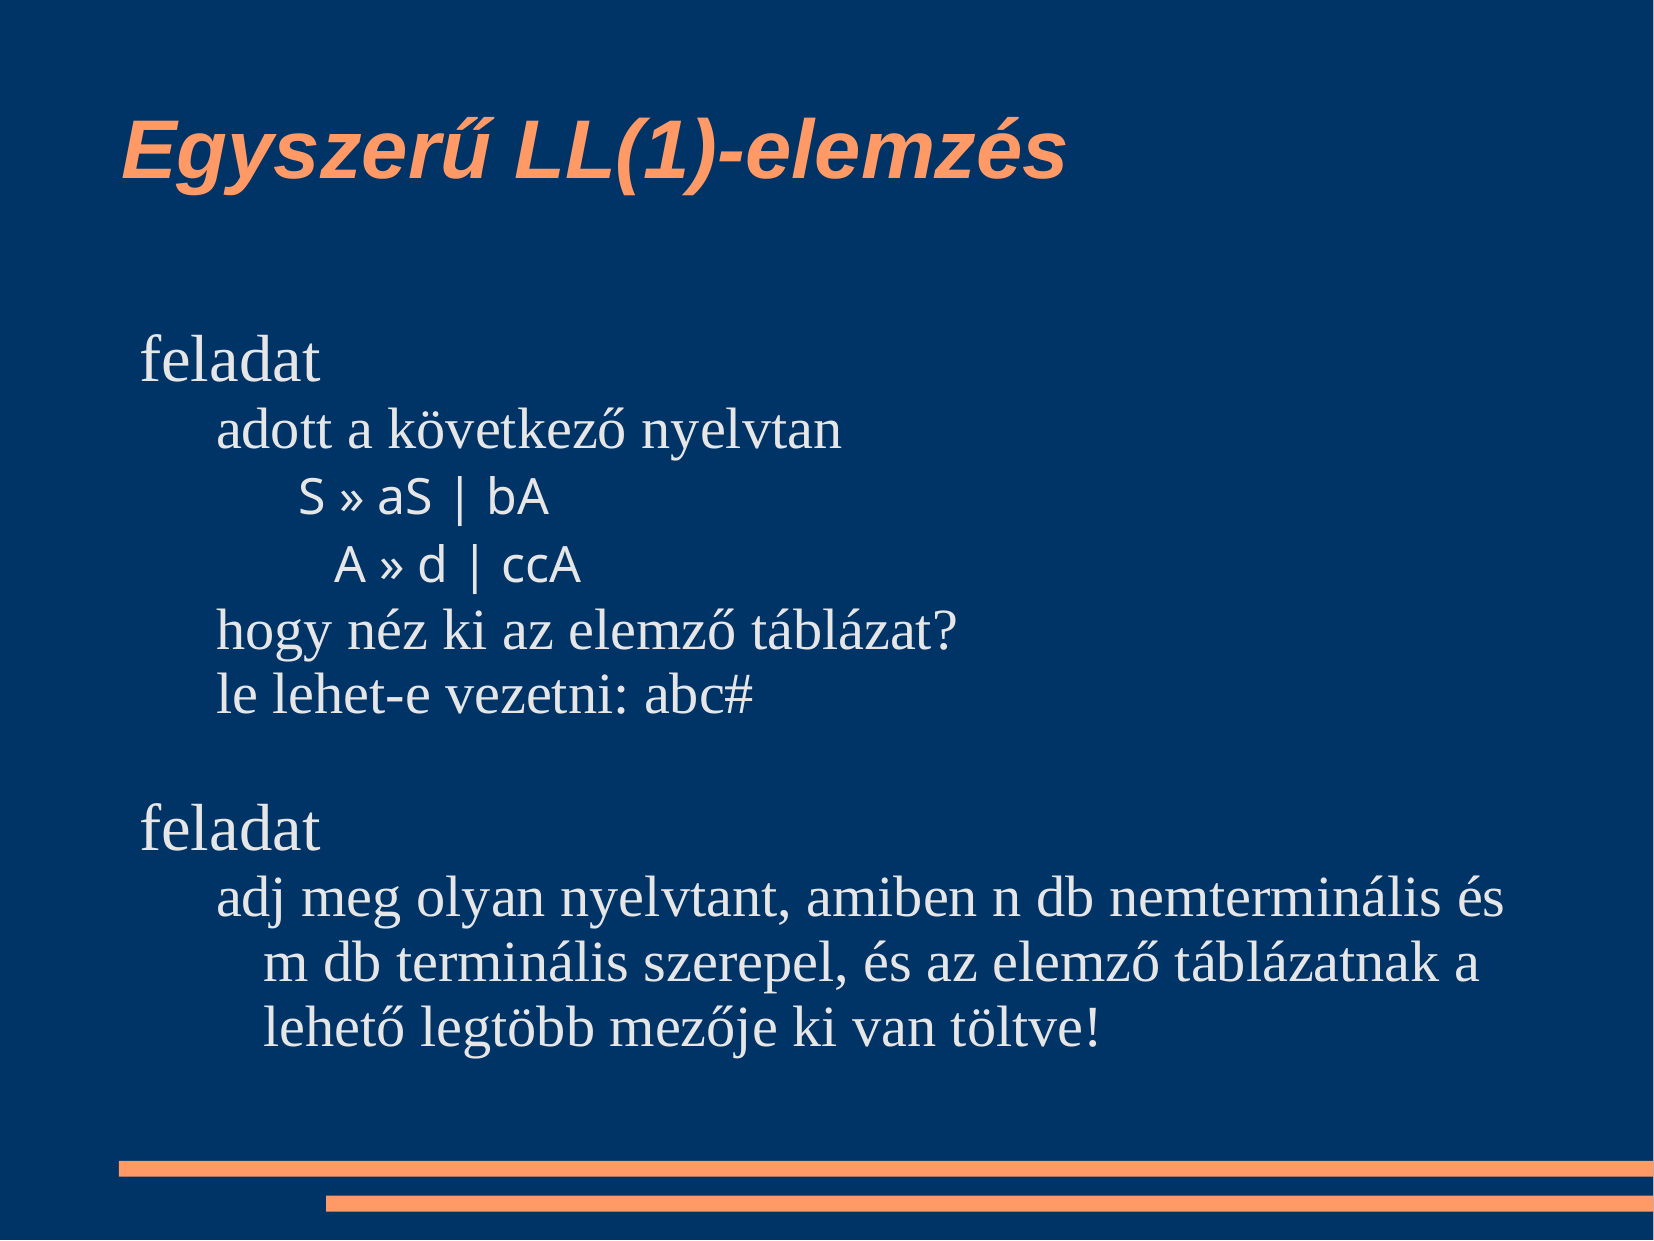

# Egyszerű LL(1)-elemzés
feladat
adott a következő nyelvtan
S » aS | bA
A » d | ccA
hogy néz ki az elemző táblázat?
le lehet-e vezetni: abc#
feladat
adj meg olyan nyelvtant, amiben n db nemterminális és m db terminális szerepel, és az elemző táblázatnak a lehető legtöbb mezője ki van töltve!